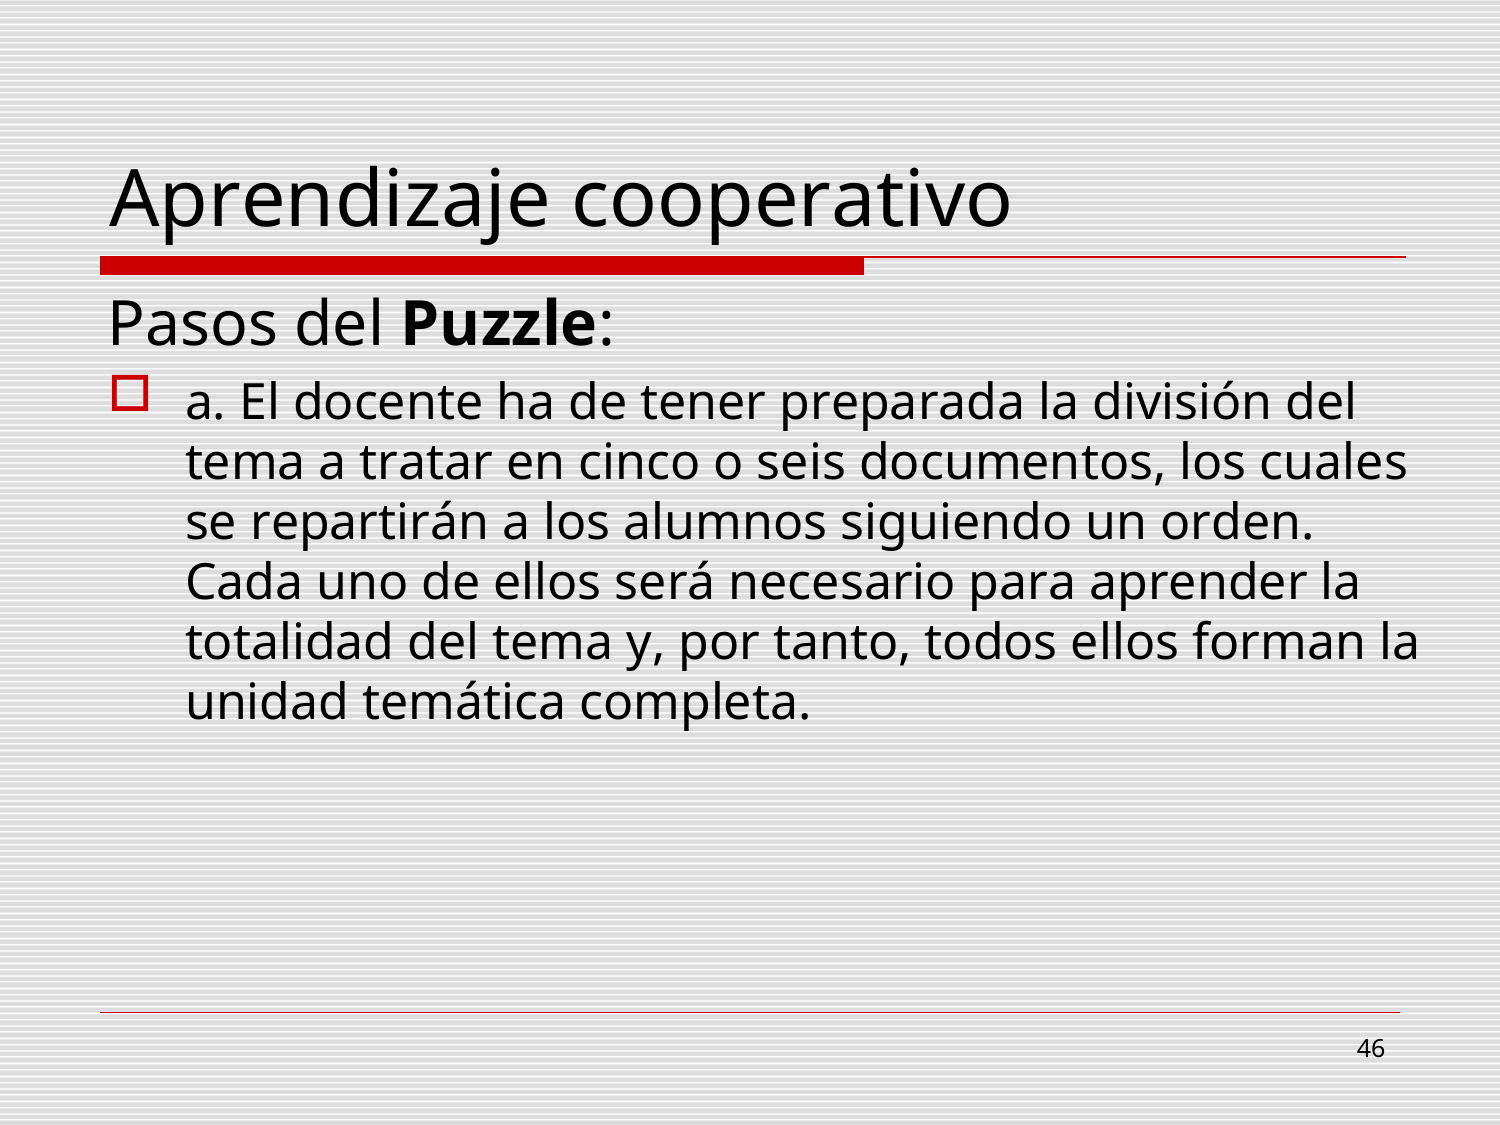

# Aprendizaje cooperativo
Pasos del Puzzle:
a. El docente ha de tener preparada la división del tema a tratar en cinco o seis documentos, los cuales se repartirán a los alumnos siguiendo un orden. Cada uno de ellos será necesario para aprender la totalidad del tema y, por tanto, todos ellos forman la unidad temática completa.